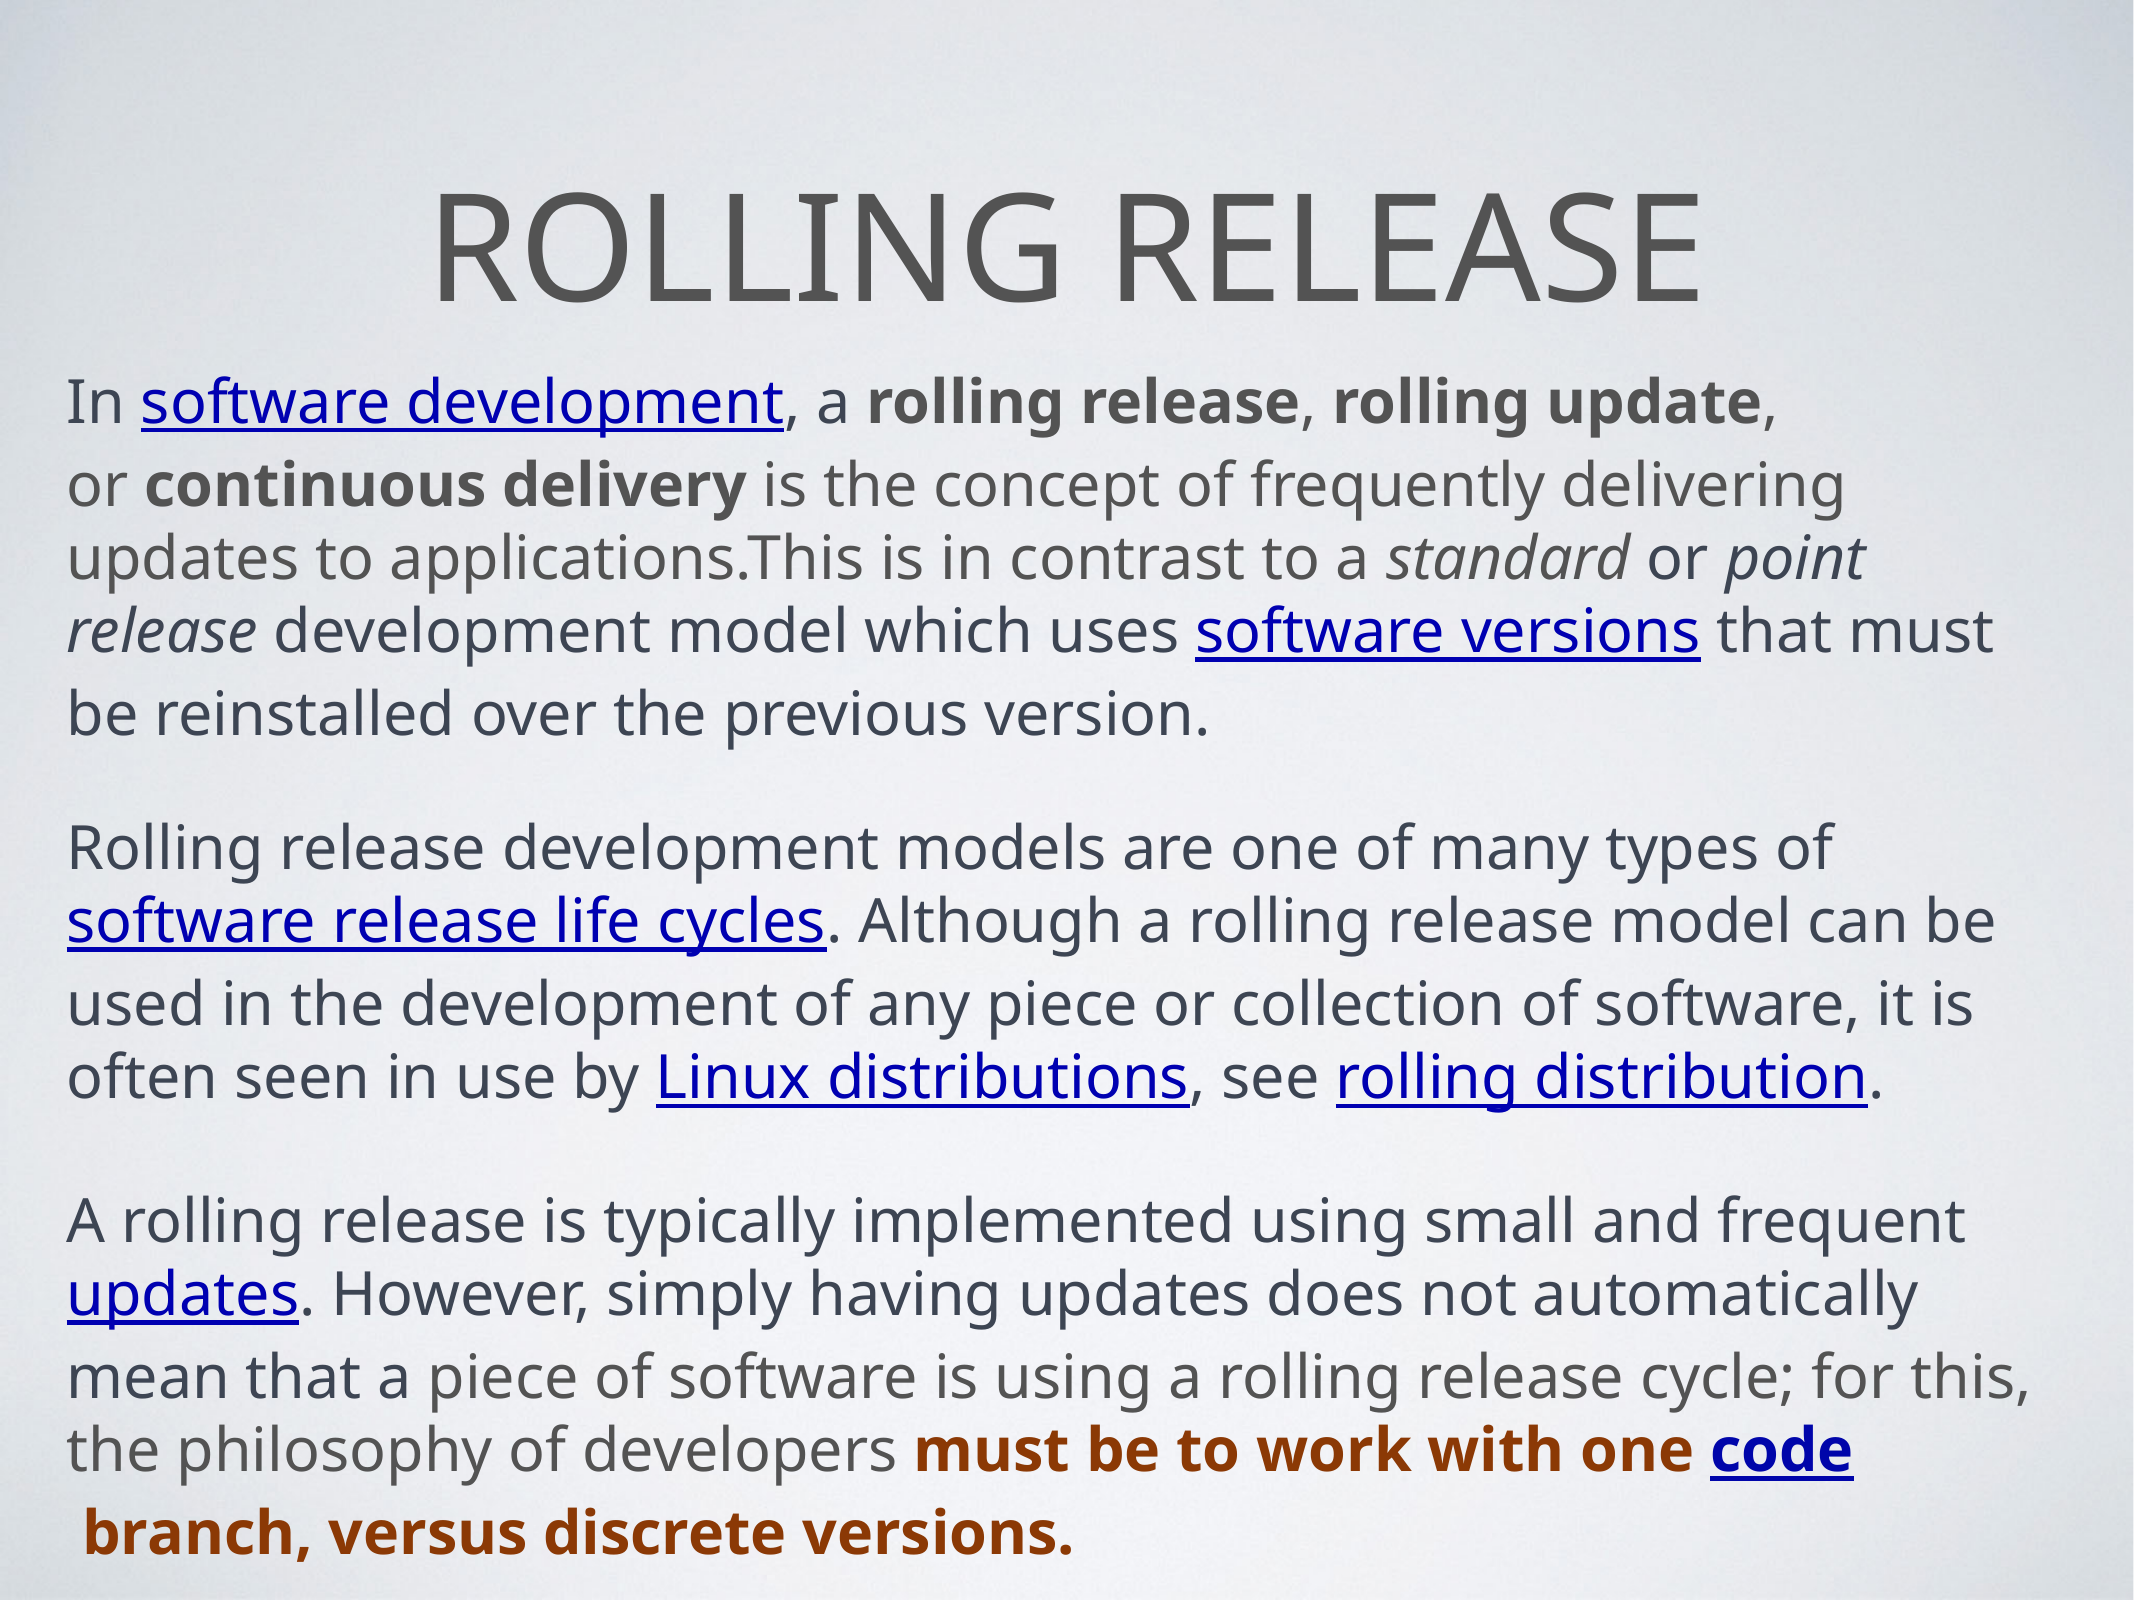

# Rolling release
In software development, a rolling release, rolling update, or continuous delivery is the concept of frequently delivering updates to applications.This is in contrast to a standard or point release development model which uses software versions that must be reinstalled over the previous version.
Rolling release development models are one of many types of software release life cycles. Although a rolling release model can be used in the development of any piece or collection of software, it is often seen in use by Linux distributions, see rolling distribution.
A rolling release is typically implemented using small and frequent updates. However, simply having updates does not automatically mean that a piece of software is using a rolling release cycle; for this, the philosophy of developers must be to work with one code branch, versus discrete versions.